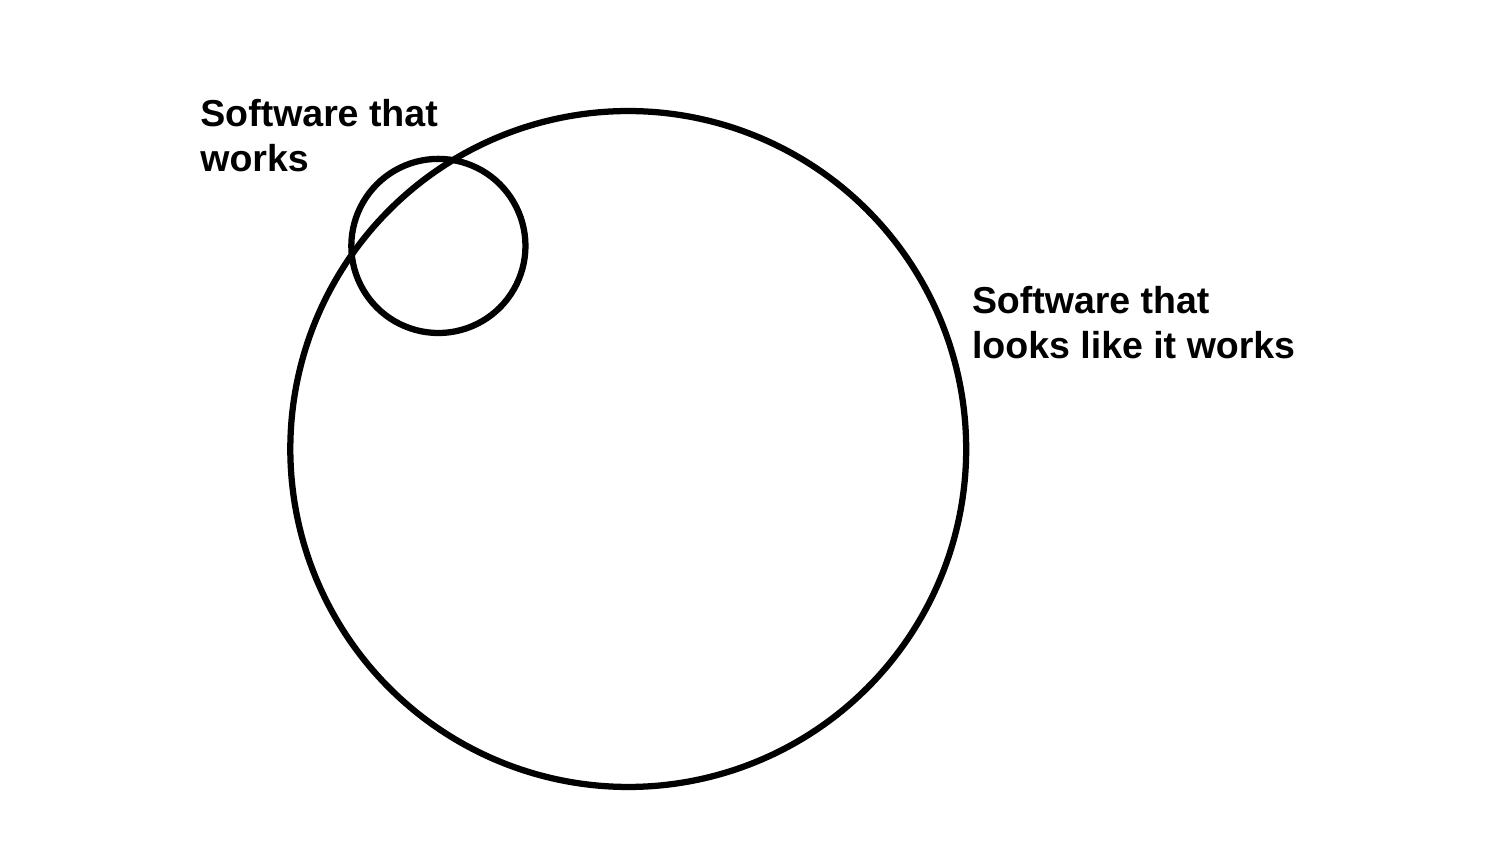

Software that
works
Software that looks like it works